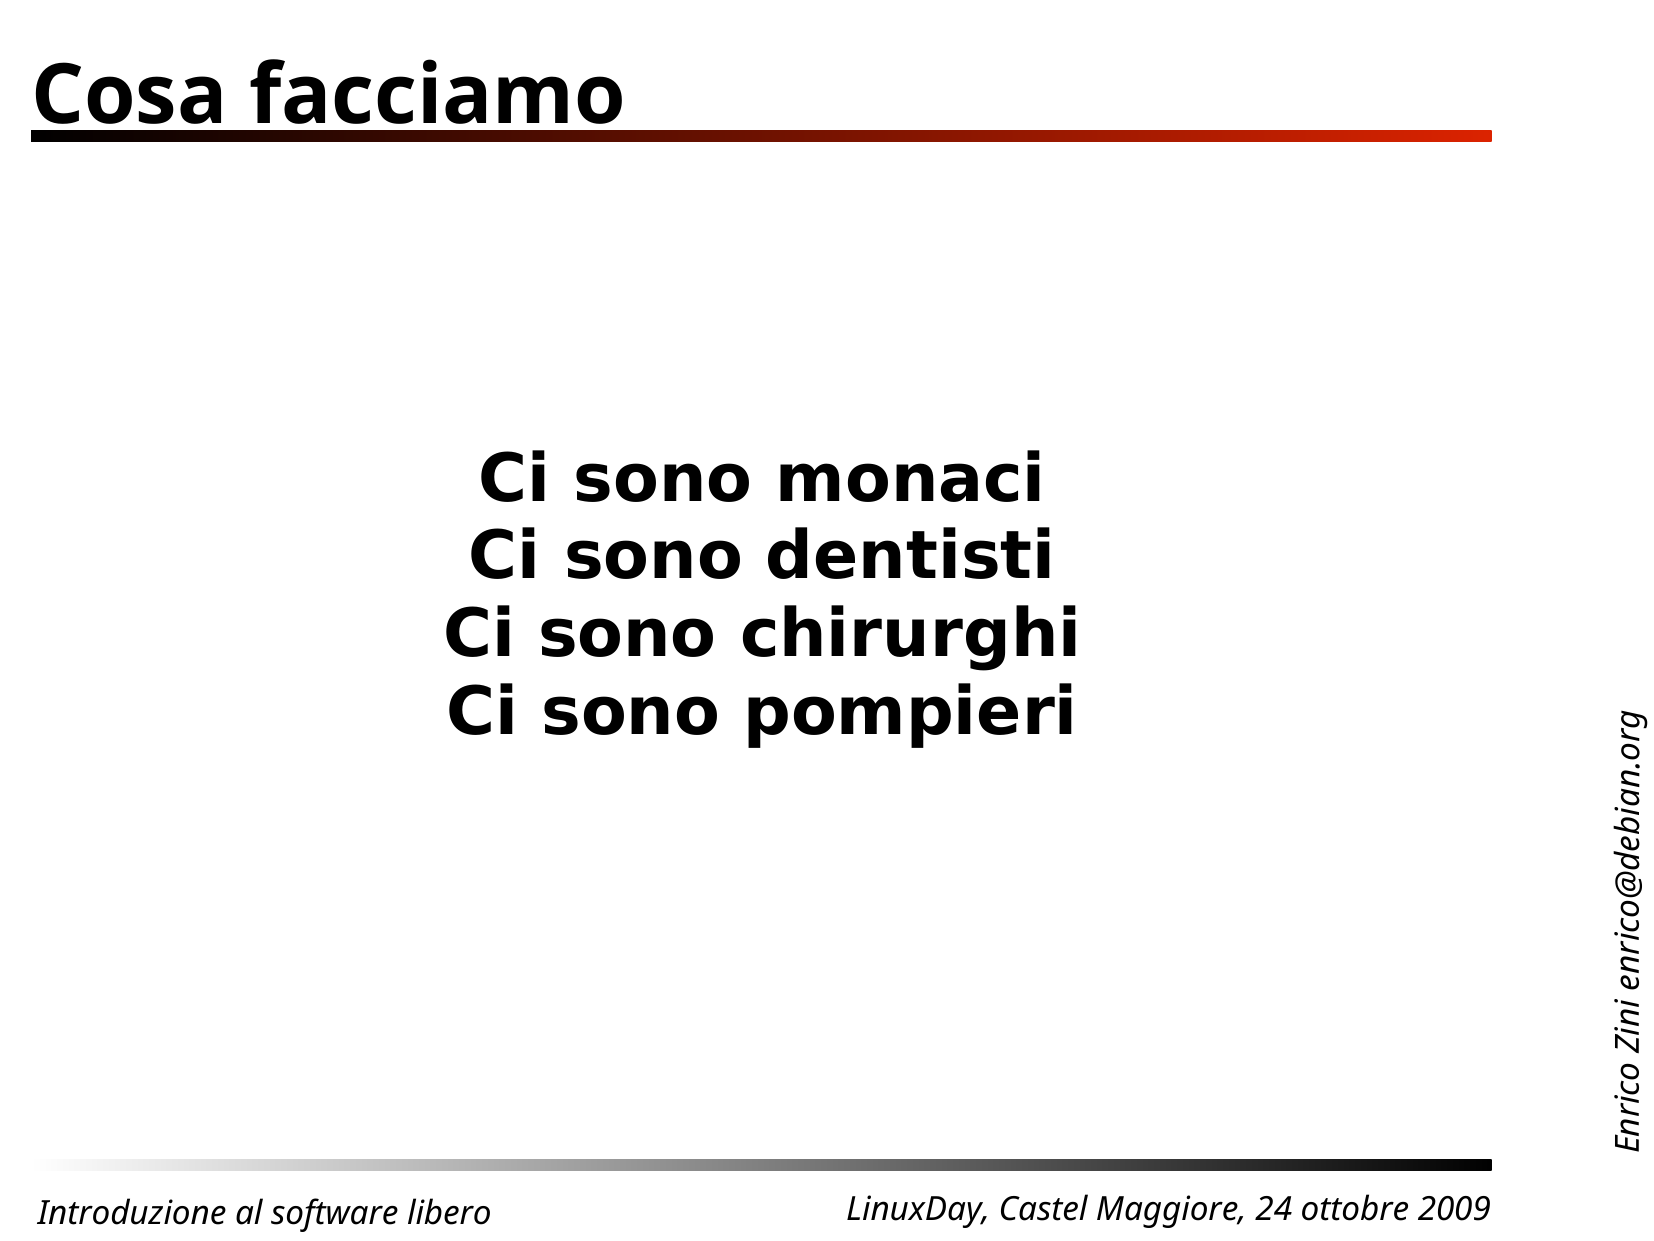

Cosa facciamo
Ci sono monaci
Ci sono dentisti
Ci sono chirurghi
Ci sono pompieri